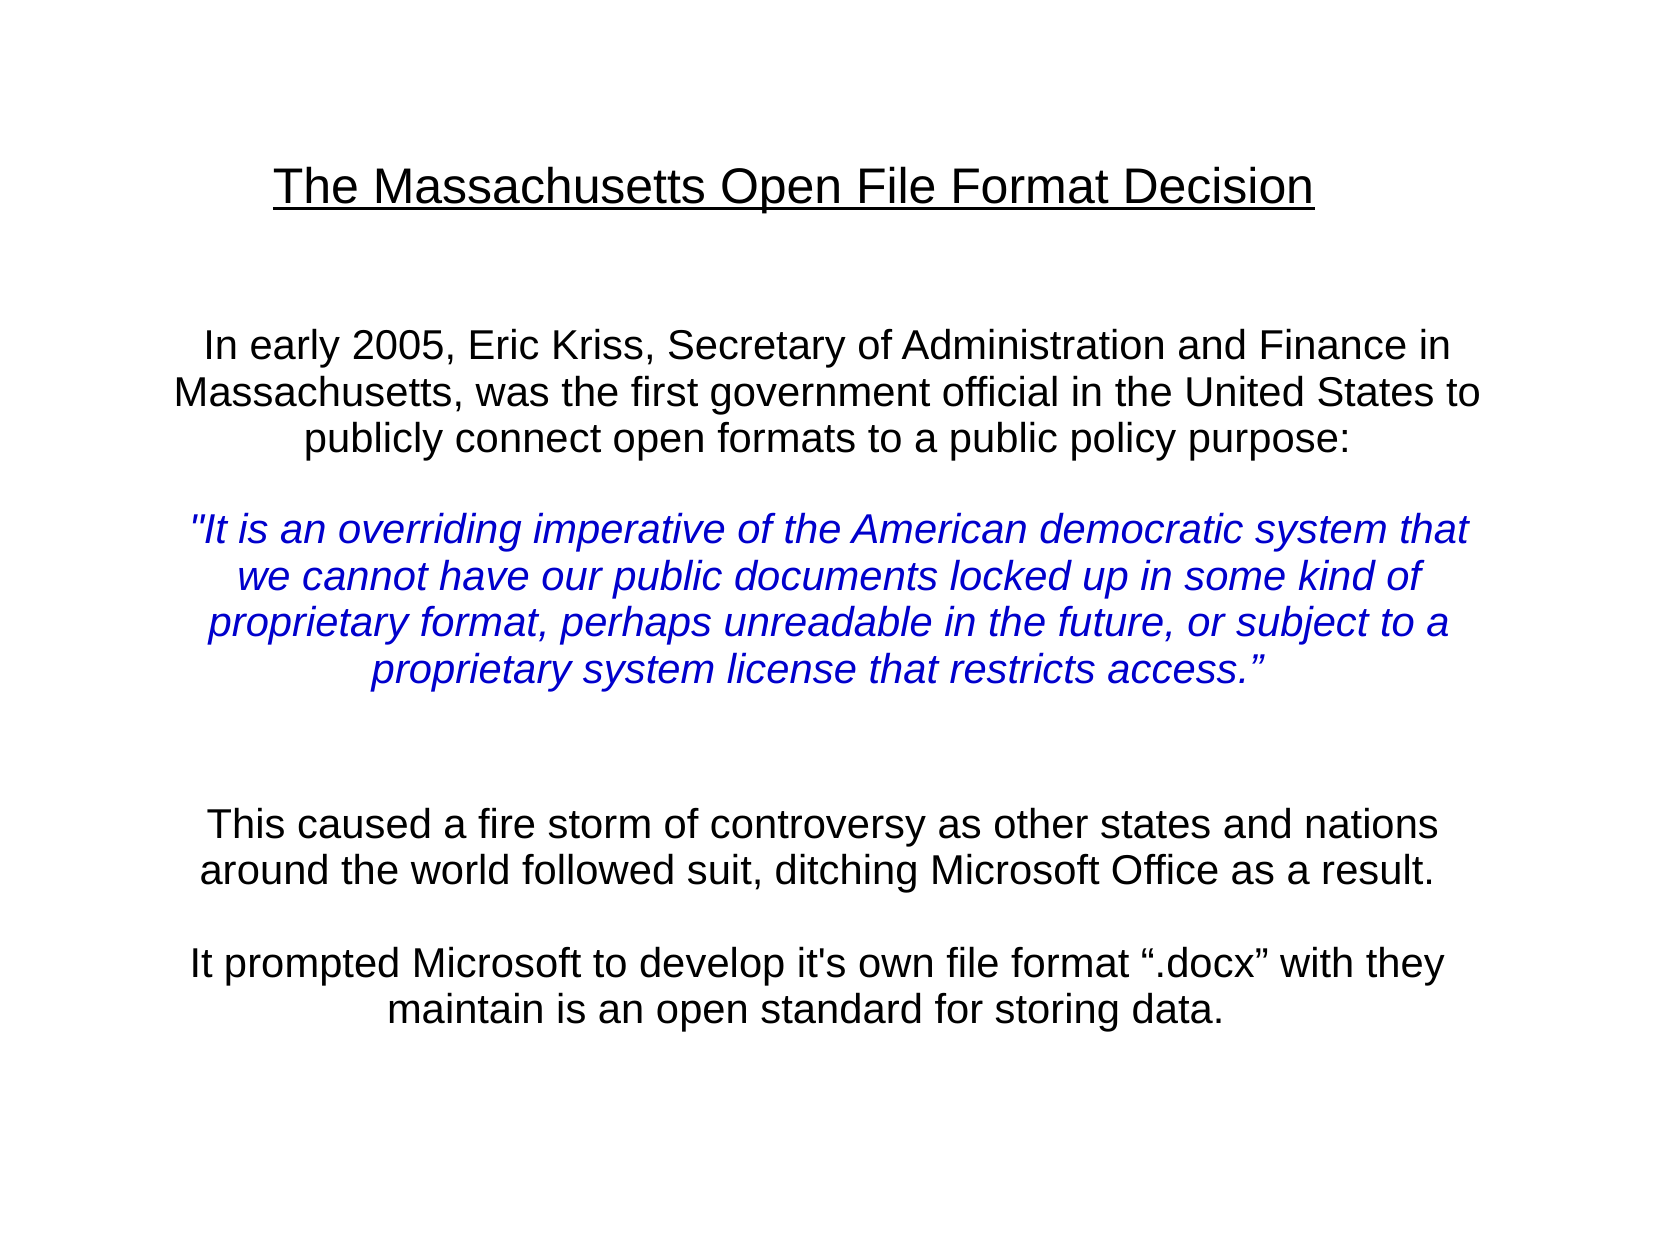

The Massachusetts Open File Format Decision
In early 2005, Eric Kriss, Secretary of Administration and Finance in Massachusetts, was the first government official in the United States to publicly connect open formats to a public policy purpose:
"It is an overriding imperative of the American democratic system that we cannot have our public documents locked up in some kind of proprietary format, perhaps unreadable in the future, or subject to a proprietary system license that restricts access.”
 This caused a fire storm of controversy as other states and nations around the world followed suit, ditching Microsoft Office as a result.
It prompted Microsoft to develop it's own file format “.docx” with they maintain is an open standard for storing data.